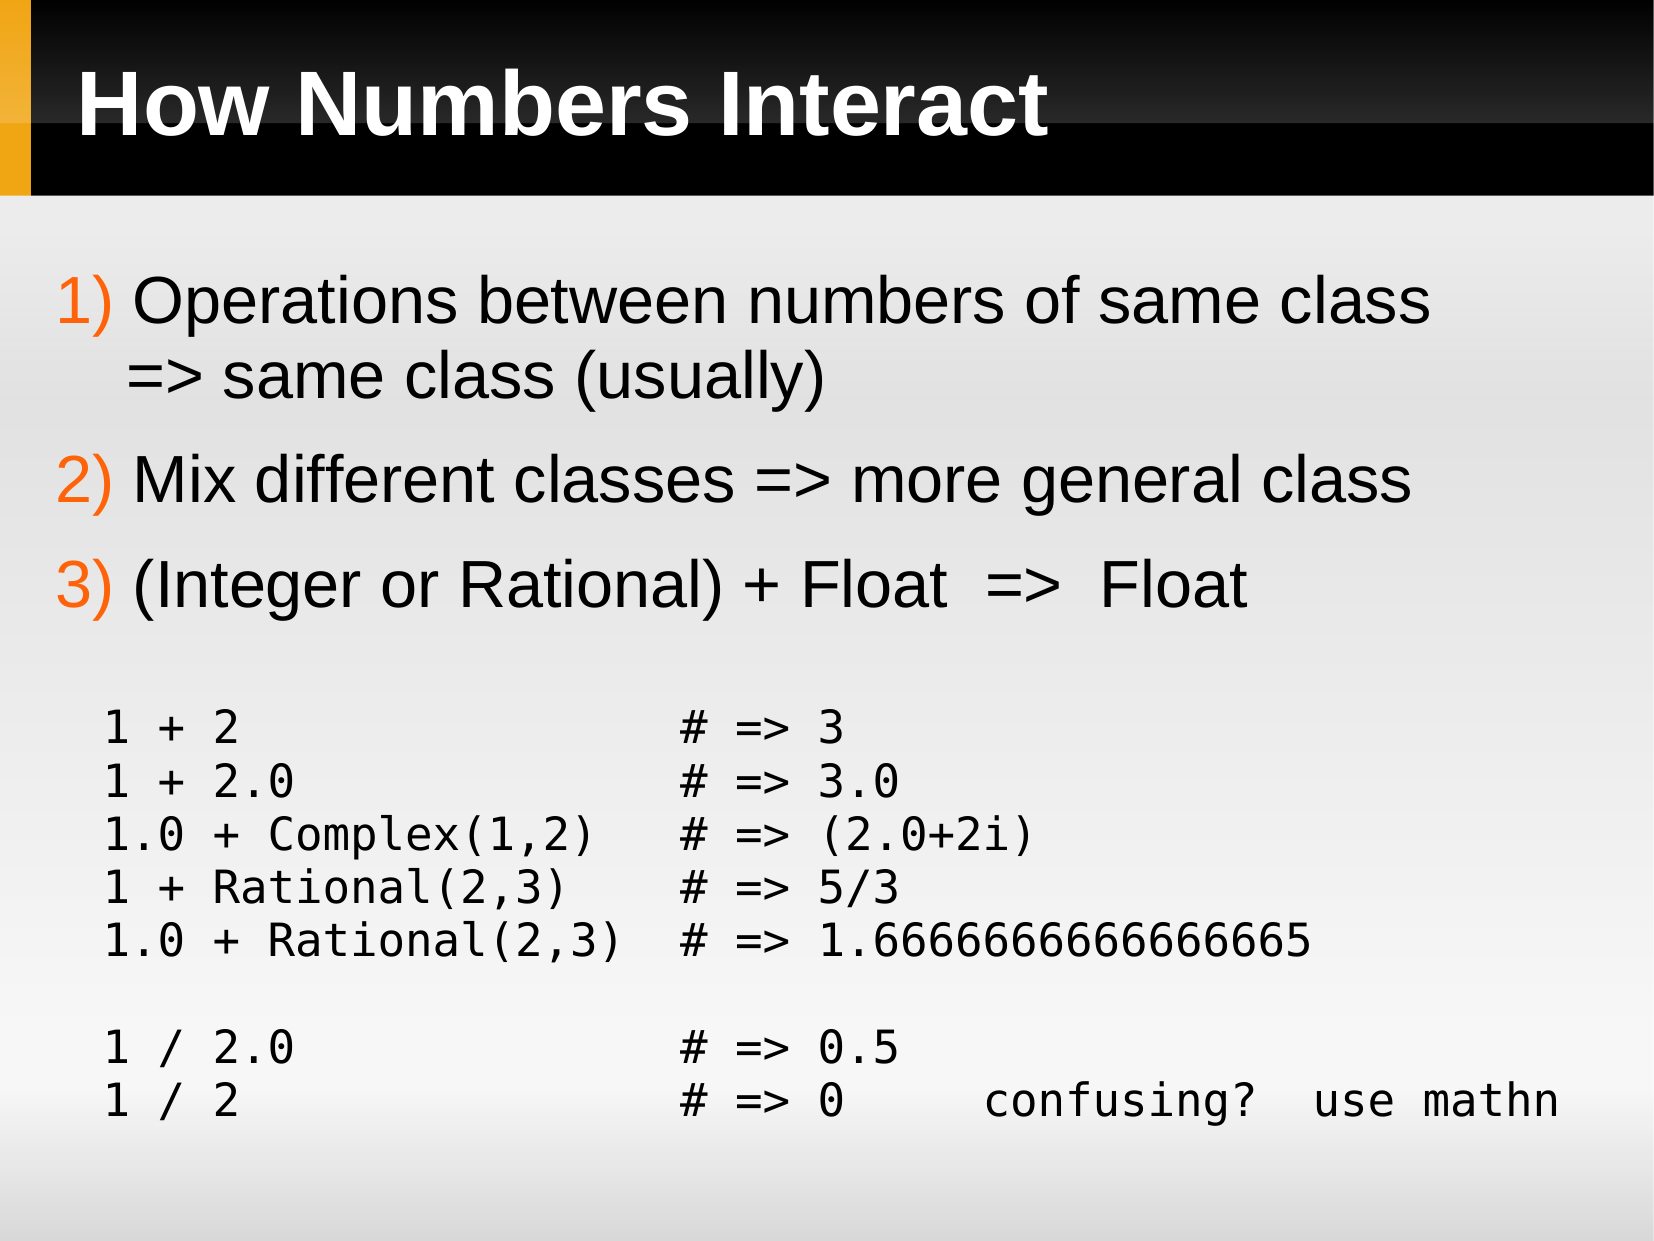

# How Numbers Interact
 Operations between numbers of same class
 => same class (usually)
 Mix different classes => more general class
 (Integer or Rational) + Float => Float
1 + 2 # => 3
1 + 2.0 # => 3.0
1.0 + Complex(1,2) # => (2.0+2i)
1 + Rational(2,3) # => 5/3
1.0 + Rational(2,3) # => 1.6666666666666665
1 / 2.0 # => 0.5
1 / 2 # => 0 confusing? use mathn